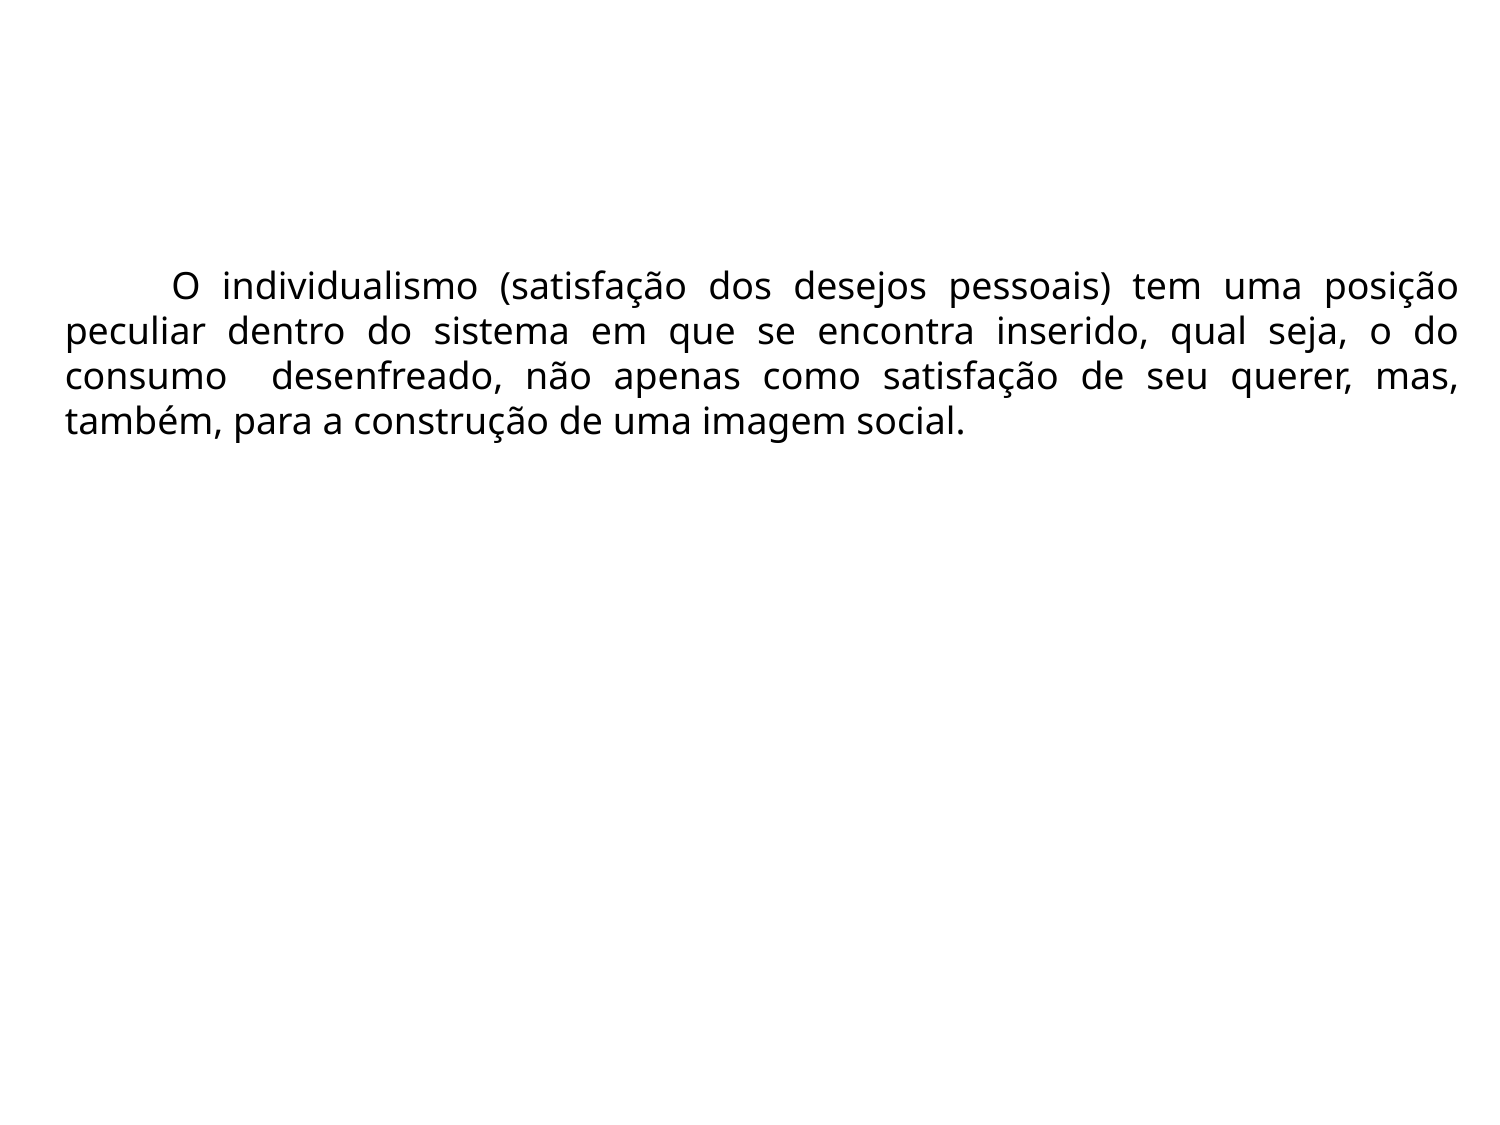

# O individualismo (satisfação dos desejos pessoais) tem uma posição peculiar dentro do sistema em que se encontra inserido, qual seja, o do consumo desenfreado, não apenas como satisfação de seu querer, mas, também, para a construção de uma imagem social.